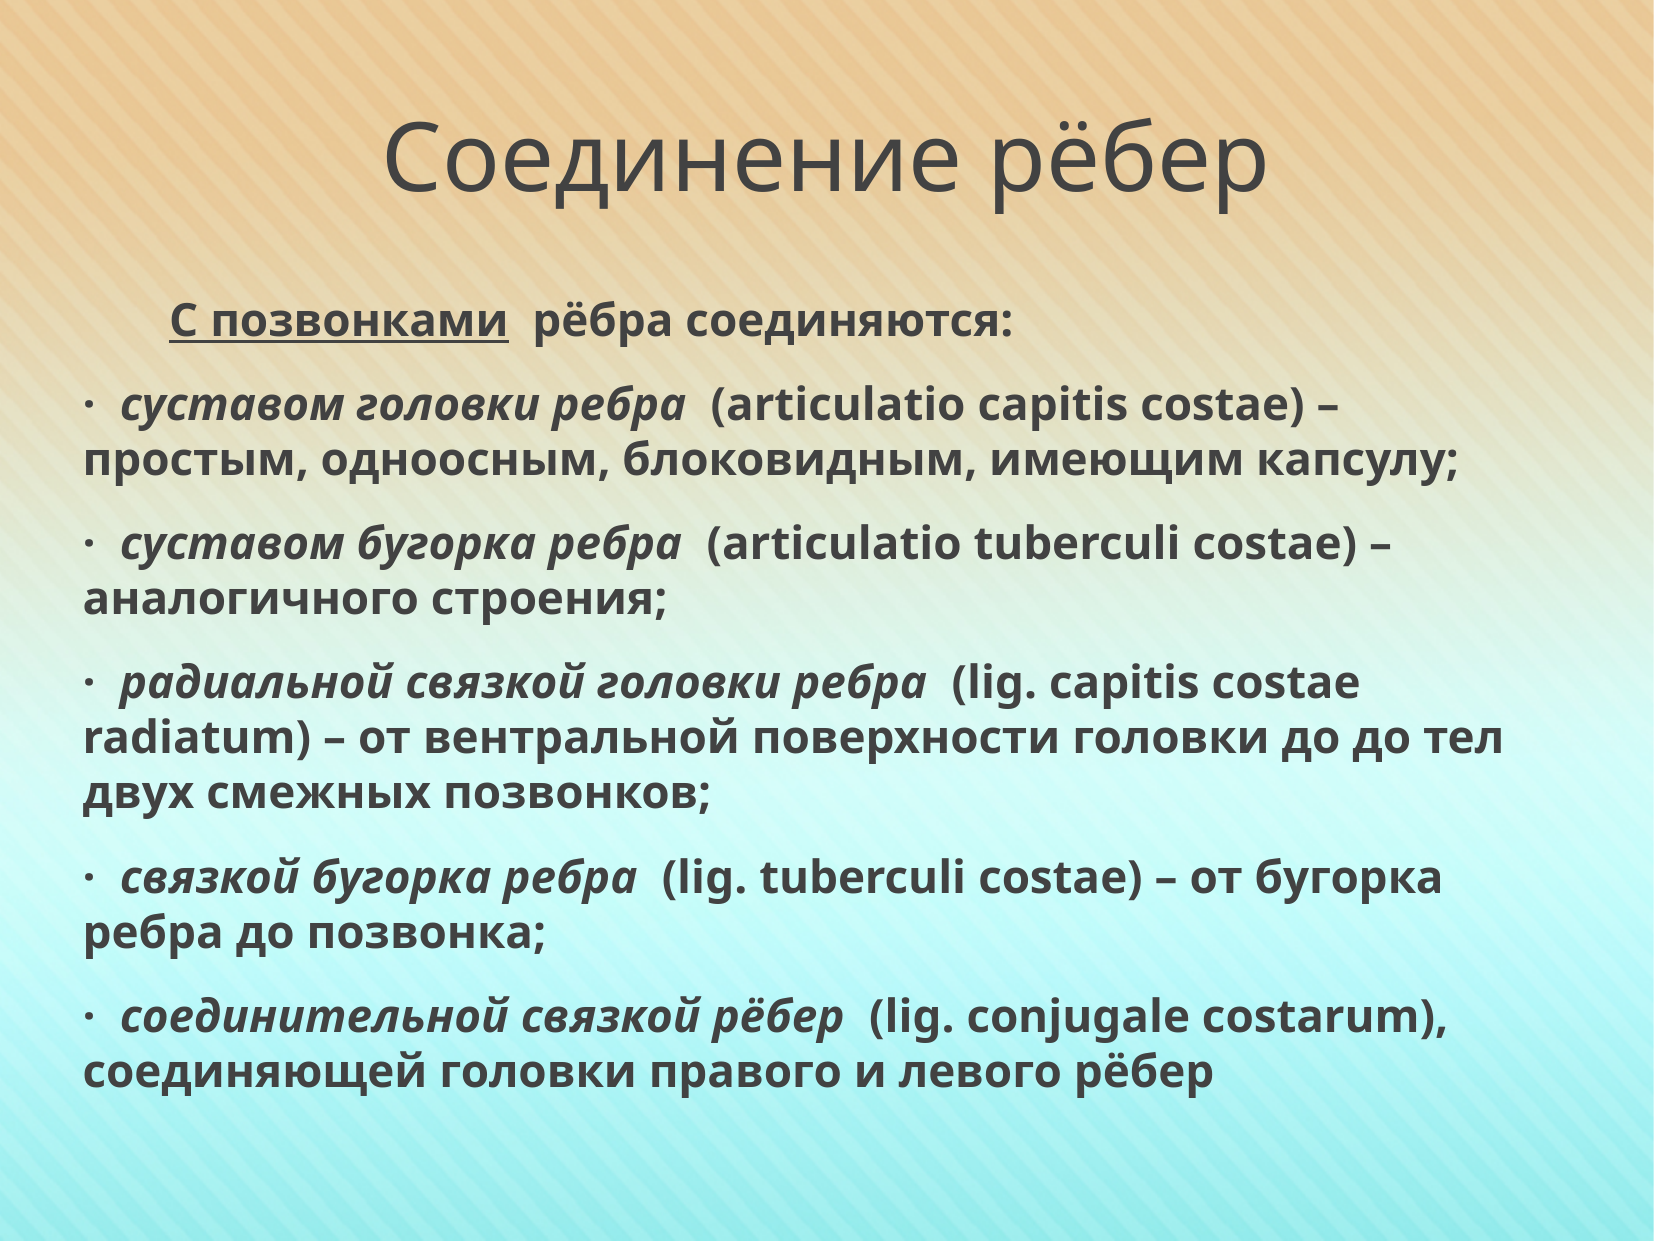

# Соединение рёбер
  С позвонками  рёбра соединяются:
·  суставом головки ребра  (articulatio capitis costae) – простым, одноосным, блоковидным, имеющим капсулу;
·  суставом бугорка ребра  (articulatio tuberculi costae) – аналогичного строения;
·  радиальной связкой головки ребра  (lig. capitis costae radiatum) – от вентральной поверхности головки до до тел двух смежных позвонков;
·  связкой бугорка ребра  (lig. tuberculi costae) – от бугорка ребра до позвонка;
·  соединительной связкой рёбер  (lig. conjugale costarum), соединяющей головки правого и левого рёбер